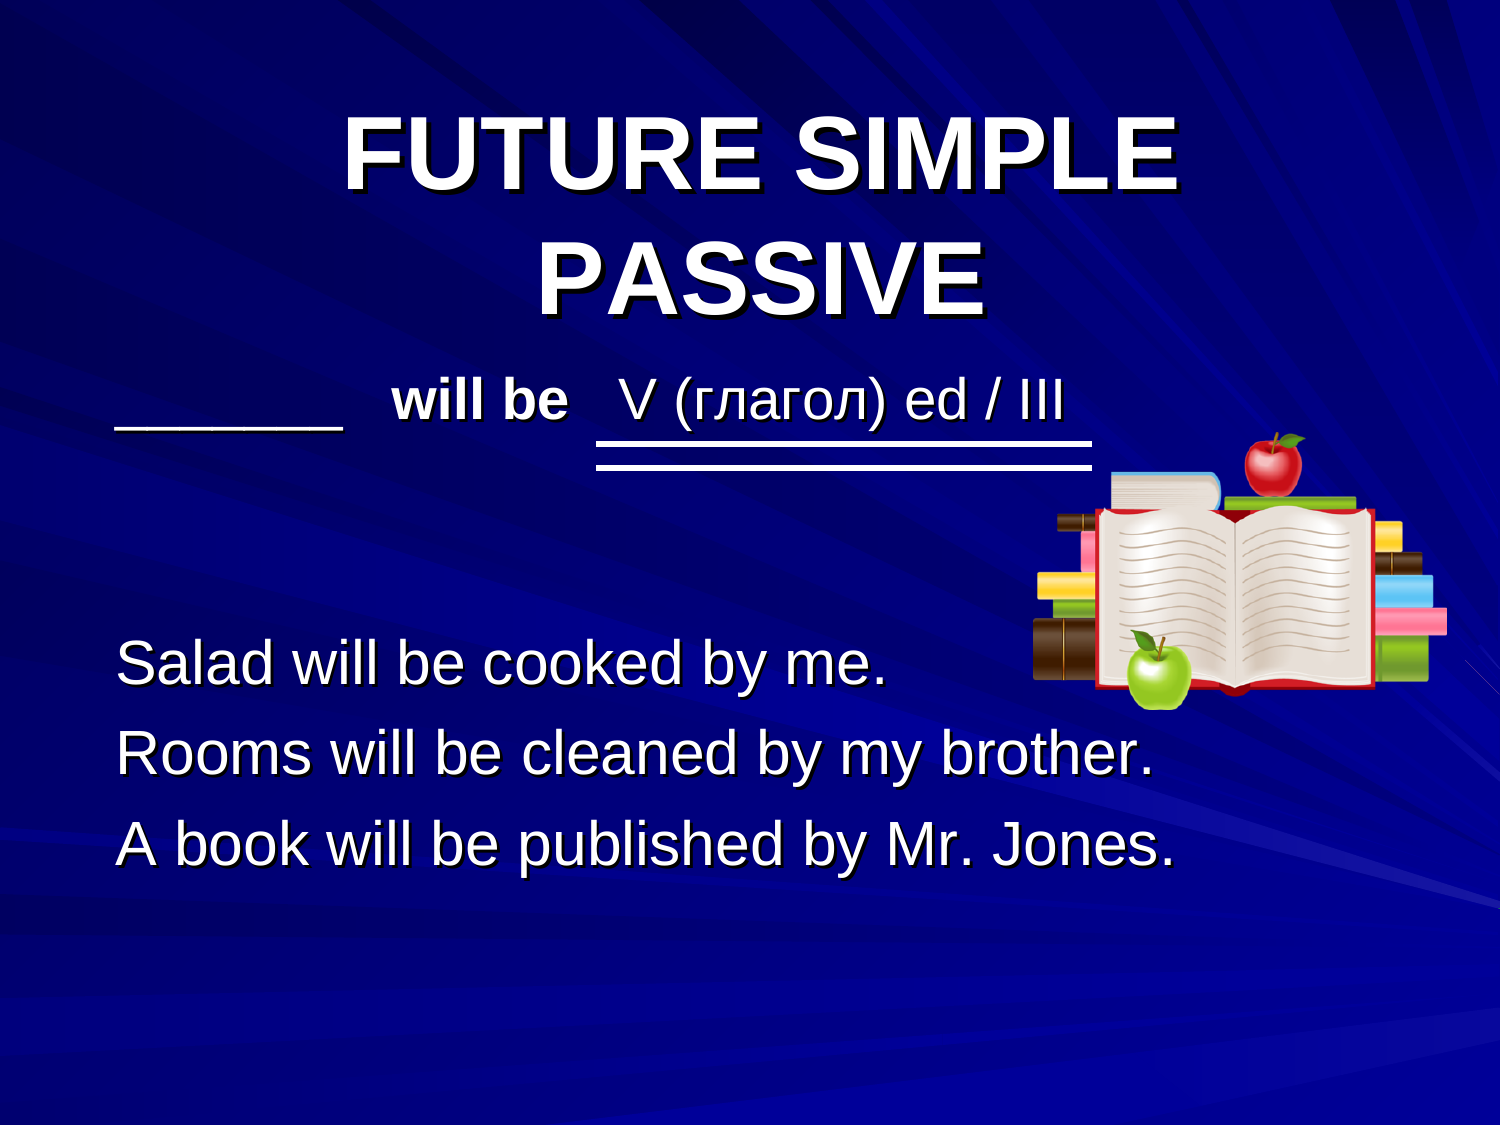

# FUTURE SIMPLE PASSIVE
_______ will be V (глагол) ed / III
Salad will be cooked by me.
Rooms will be cleaned by my brother.
A book will be published by Mr. Jones.